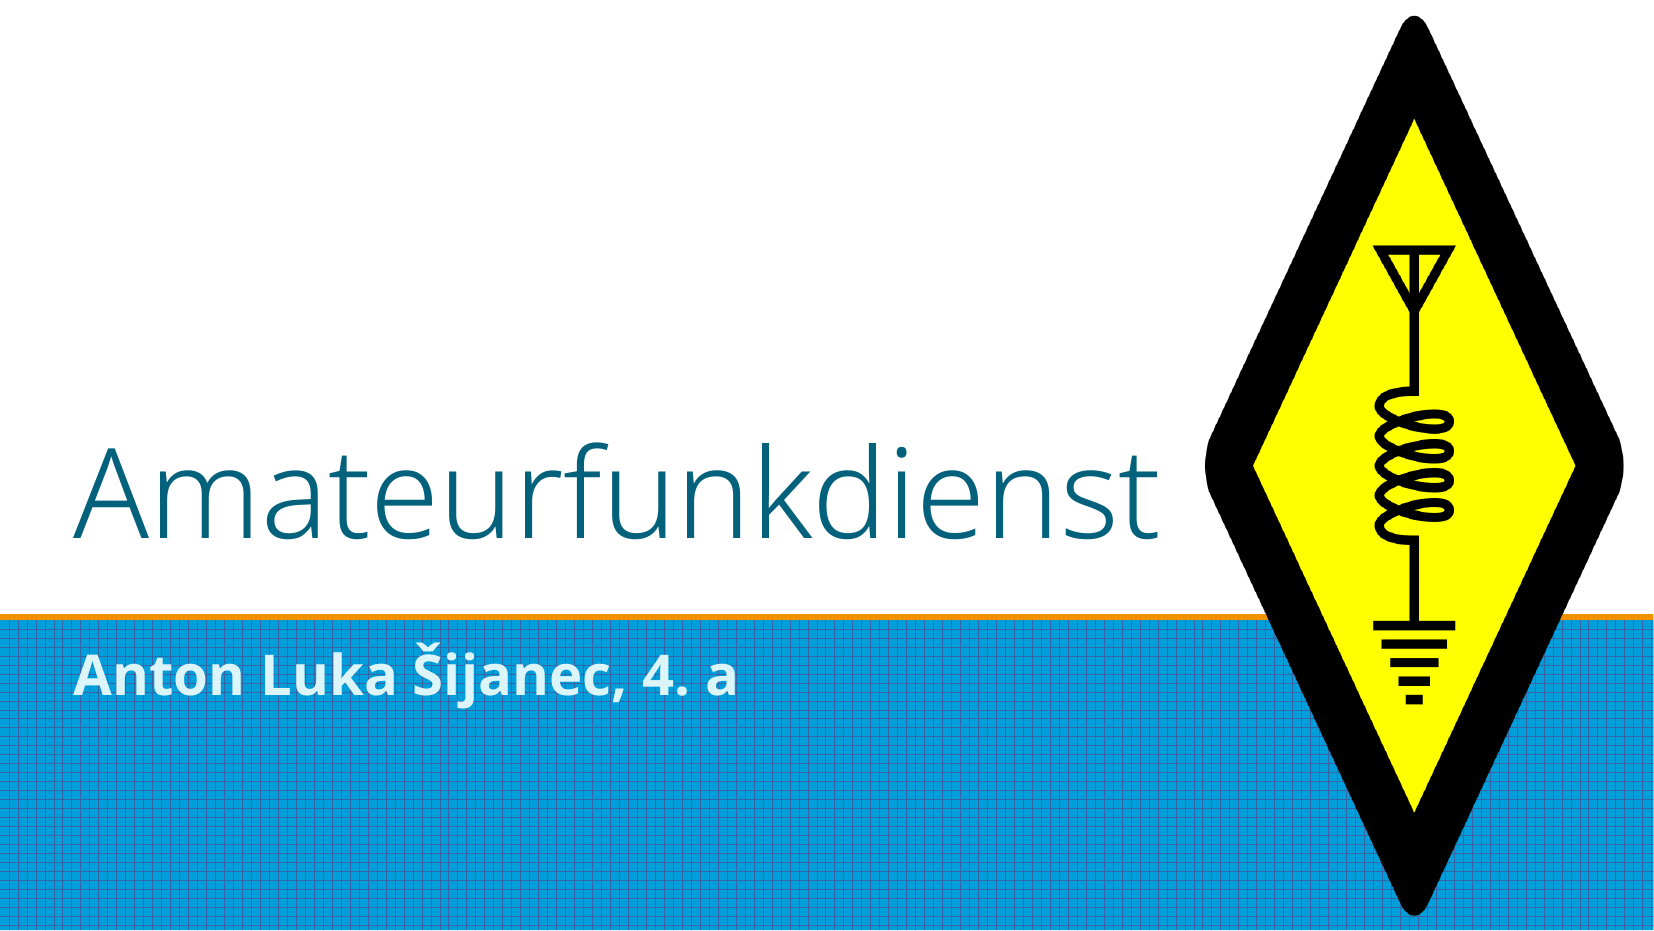

# Amateurfunkdienst
Anton Luka Šijanec, 4. a